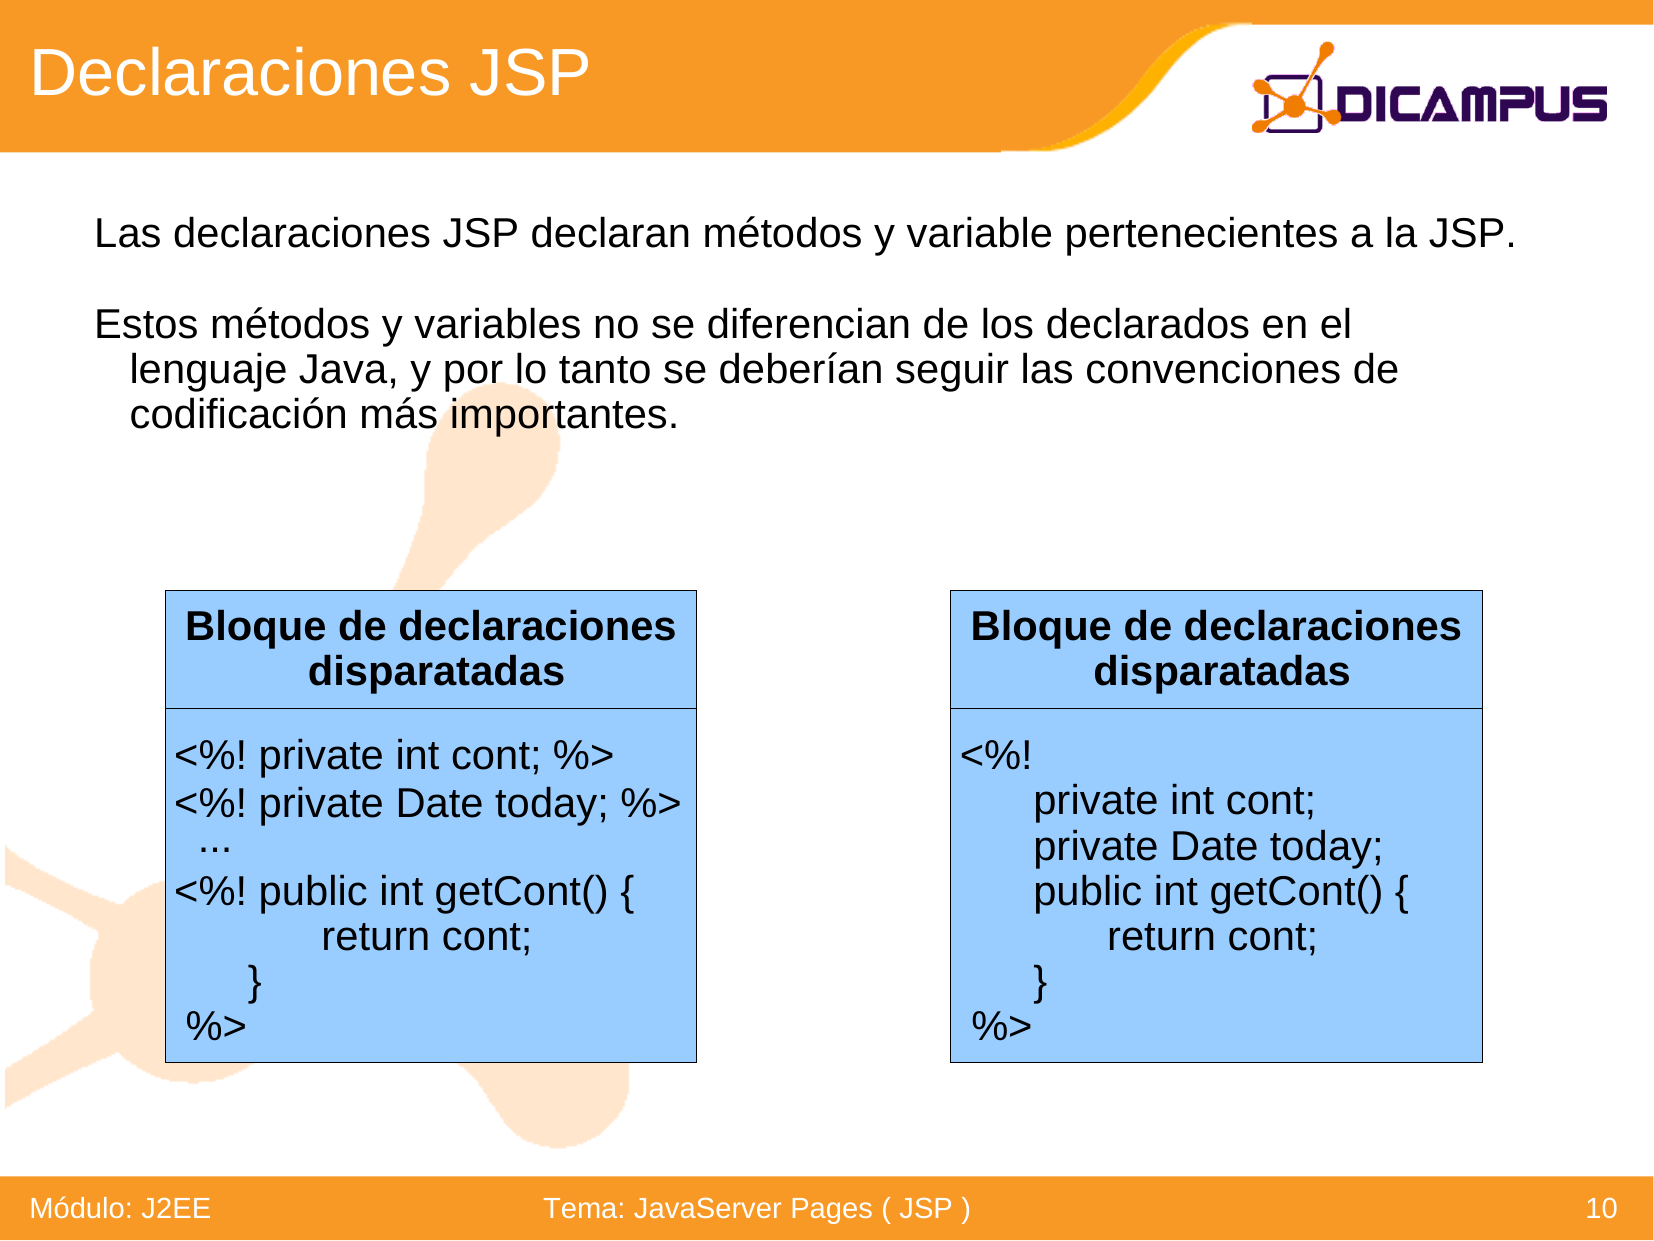

Declaraciones JSP
Las declaraciones JSP declaran métodos y variable pertenecientes a la JSP.
Estos métodos y variables no se diferencian de los declarados en el 	lenguaje Java, y por lo tanto se deberían seguir las convenciones de codificación más importantes.
Bloque de declaraciones
 disparatadas
Bloque de declaraciones
 disparatadas
<%! private int cont; %>
<%!
	private int cont;
	private Date today;
	public int getCont() {
		return cont;
	}
 %>
<%! private Date today; %>
...
<%! public int getCont() {
		return cont;
	}
 %>
Módulo: J2EE
Tema: JavaServer Pages ( JSP )